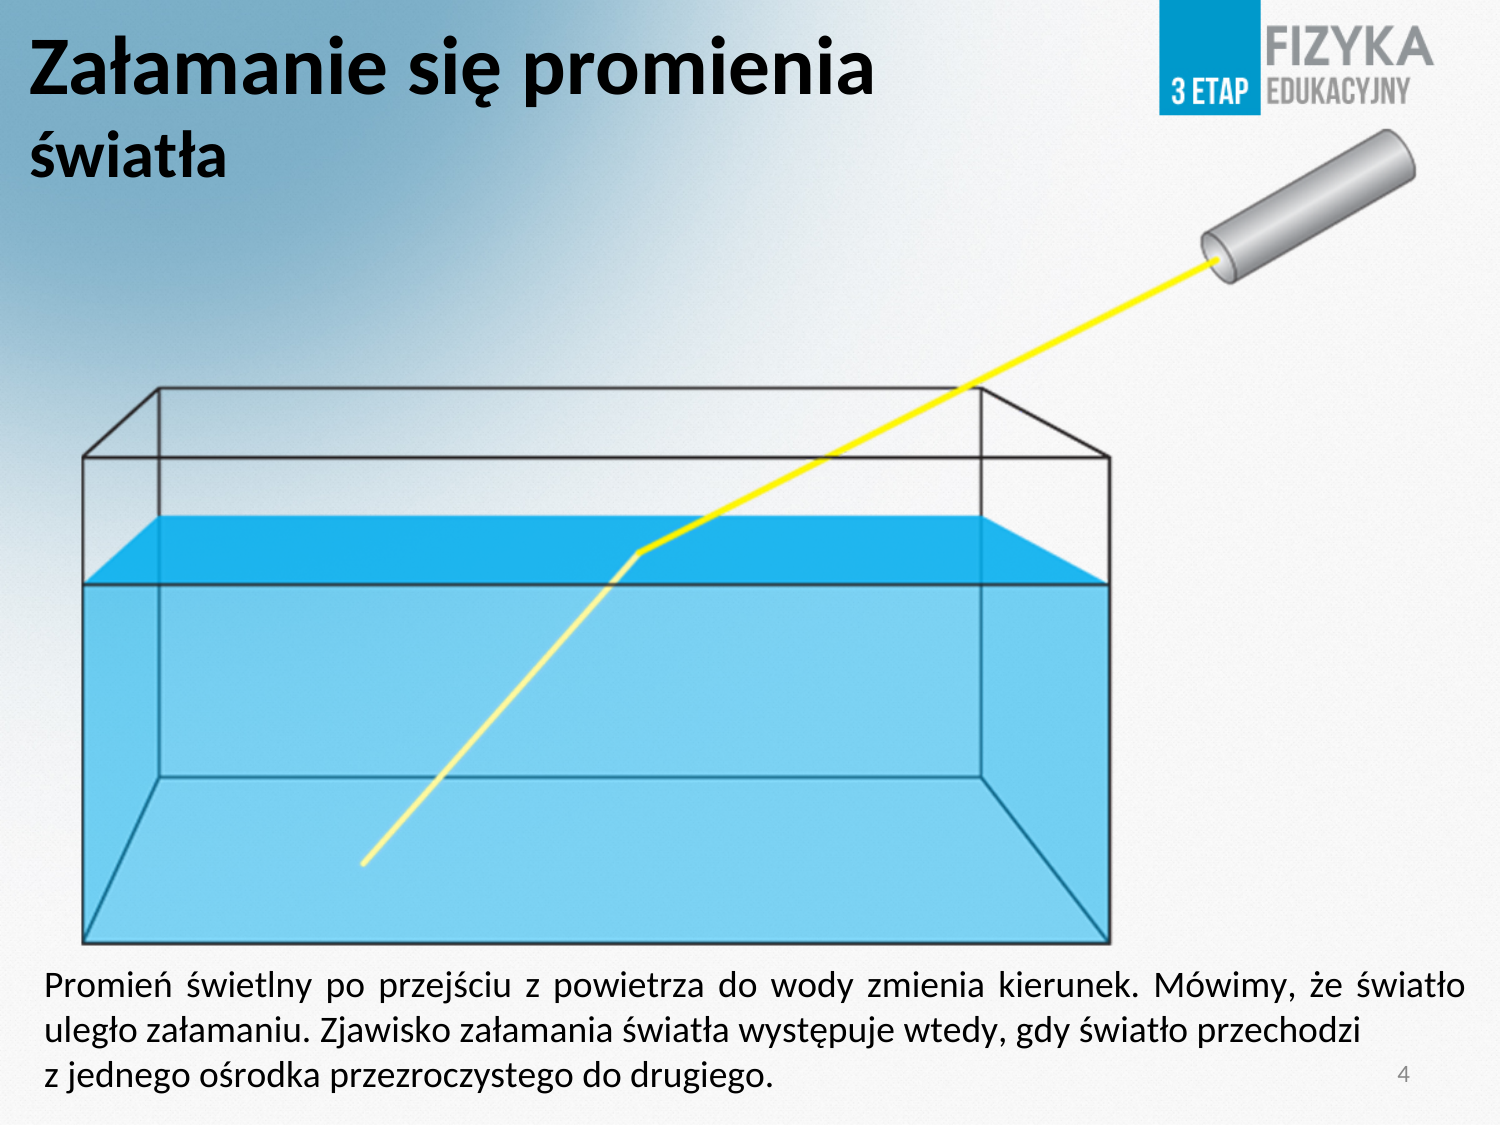

Załamanie się promienia
światła
Promień świetlny po przejściu z powietrza do wody zmienia kierunek. Mówimy, że światło uległo załamaniu. Zjawisko załamania światła występuje wtedy, gdy światło przechodzi
z jednego ośrodka przezroczystego do drugiego.